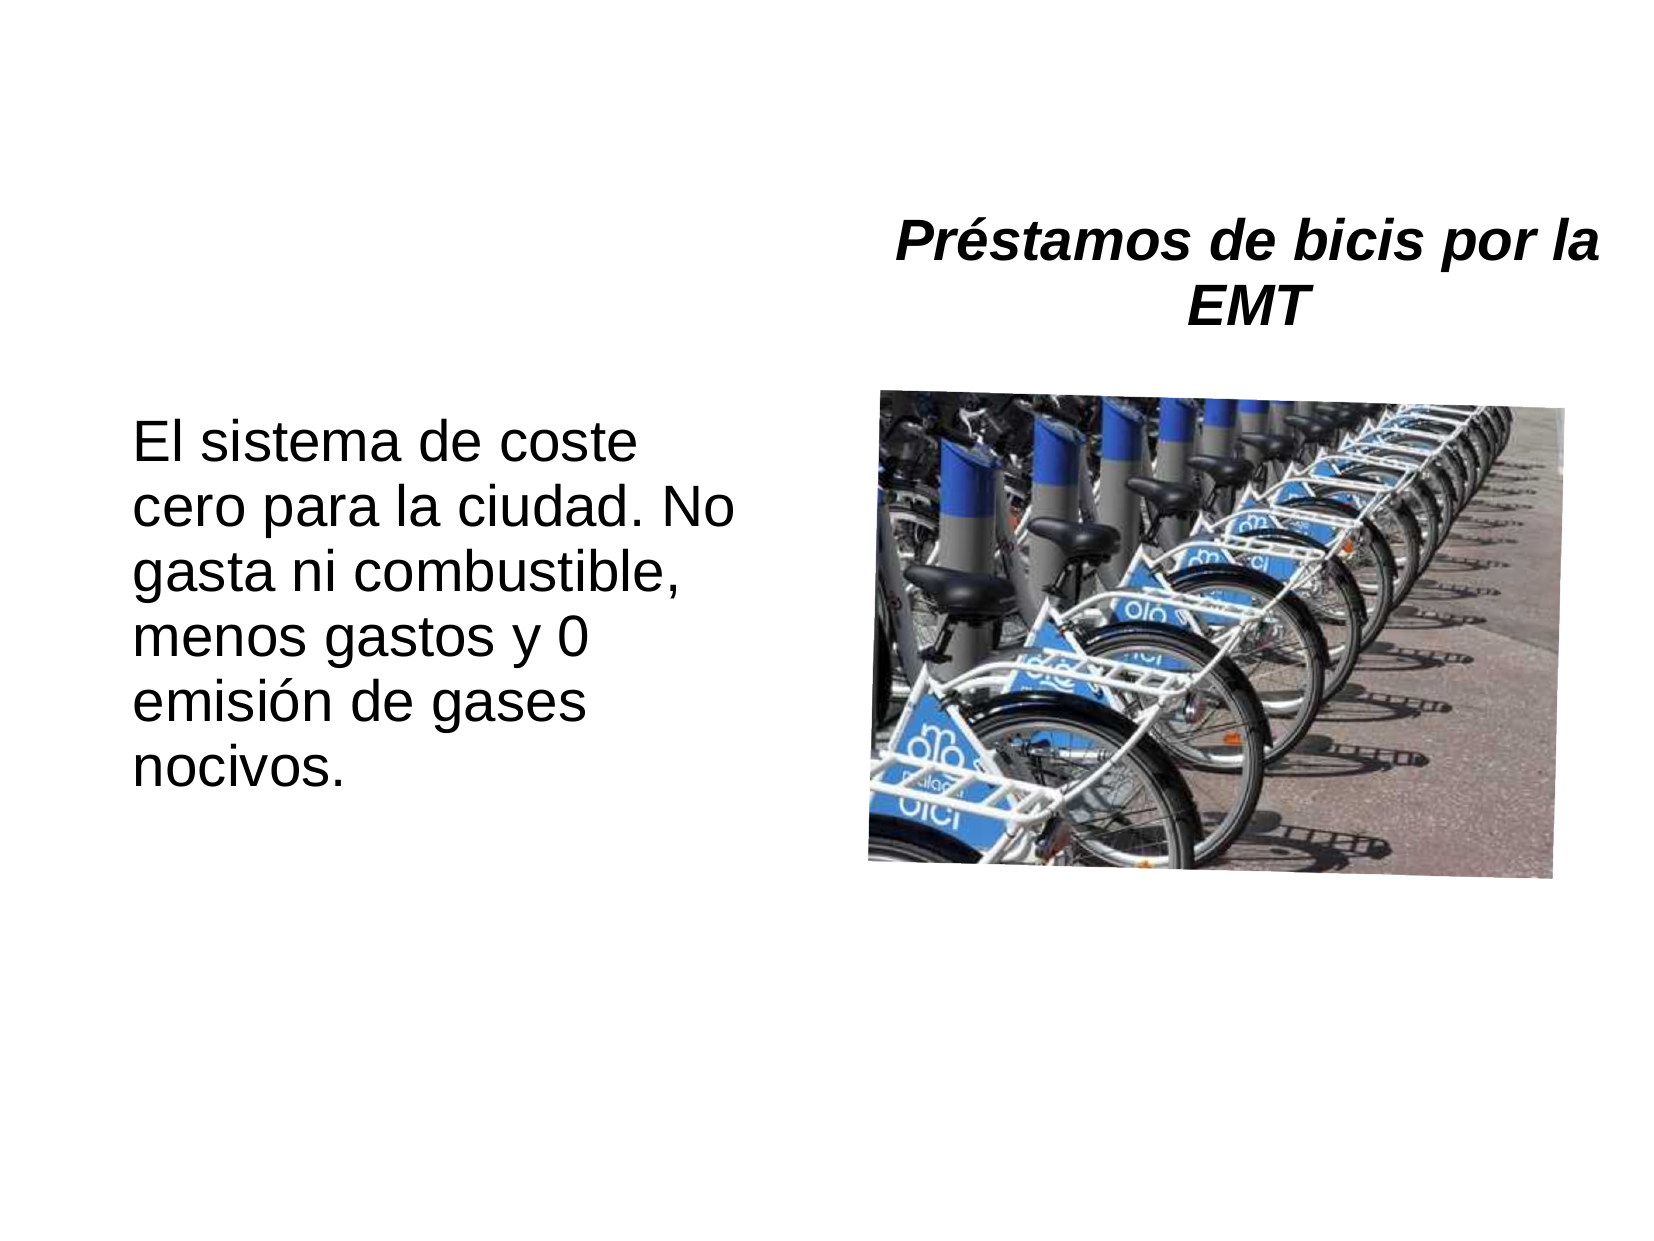

Préstamos de bicis por la EMT
El sistema de coste cero para la ciudad. No gasta ni combustible, menos gastos y 0 emisión de gases nocivos.